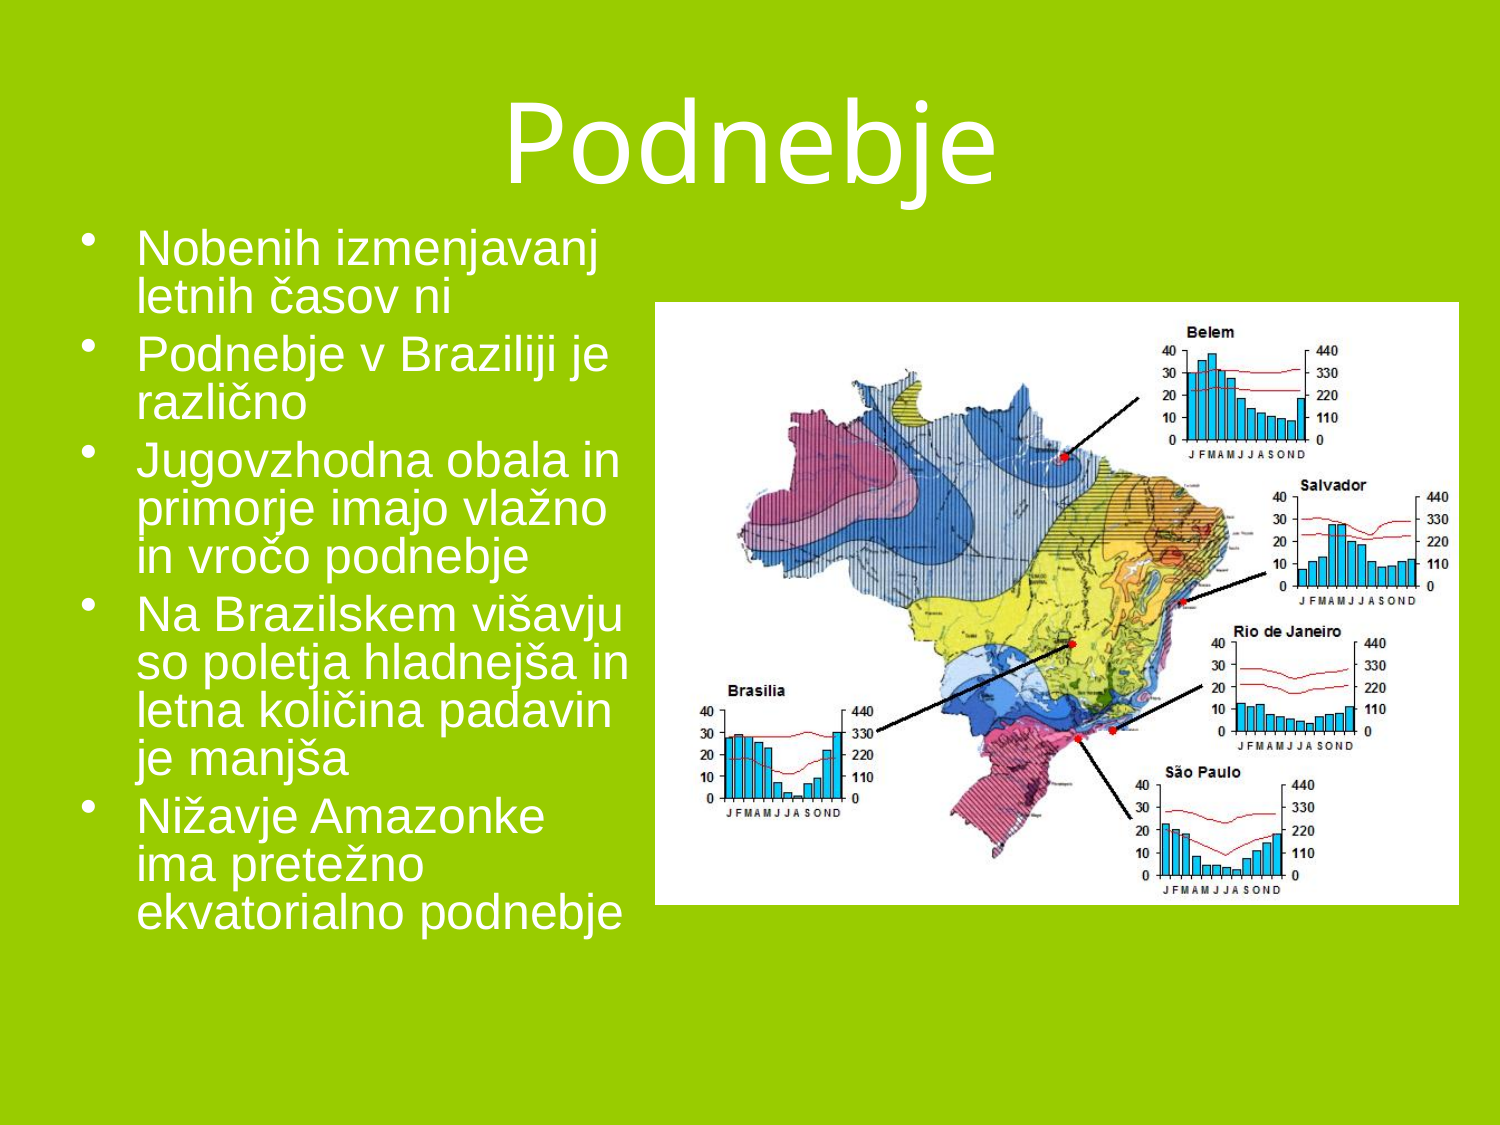

# Podnebje
Nobenih izmenjavanj letnih časov ni
Podnebje v Braziliji je različno
Jugovzhodna obala in primorje imajo vlažno in vročo podnebje
Na Brazilskem višavju so poletja hladnejša in letna količina padavin je manjša
Nižavje Amazonke ima pretežno ekvatorialno podnebje